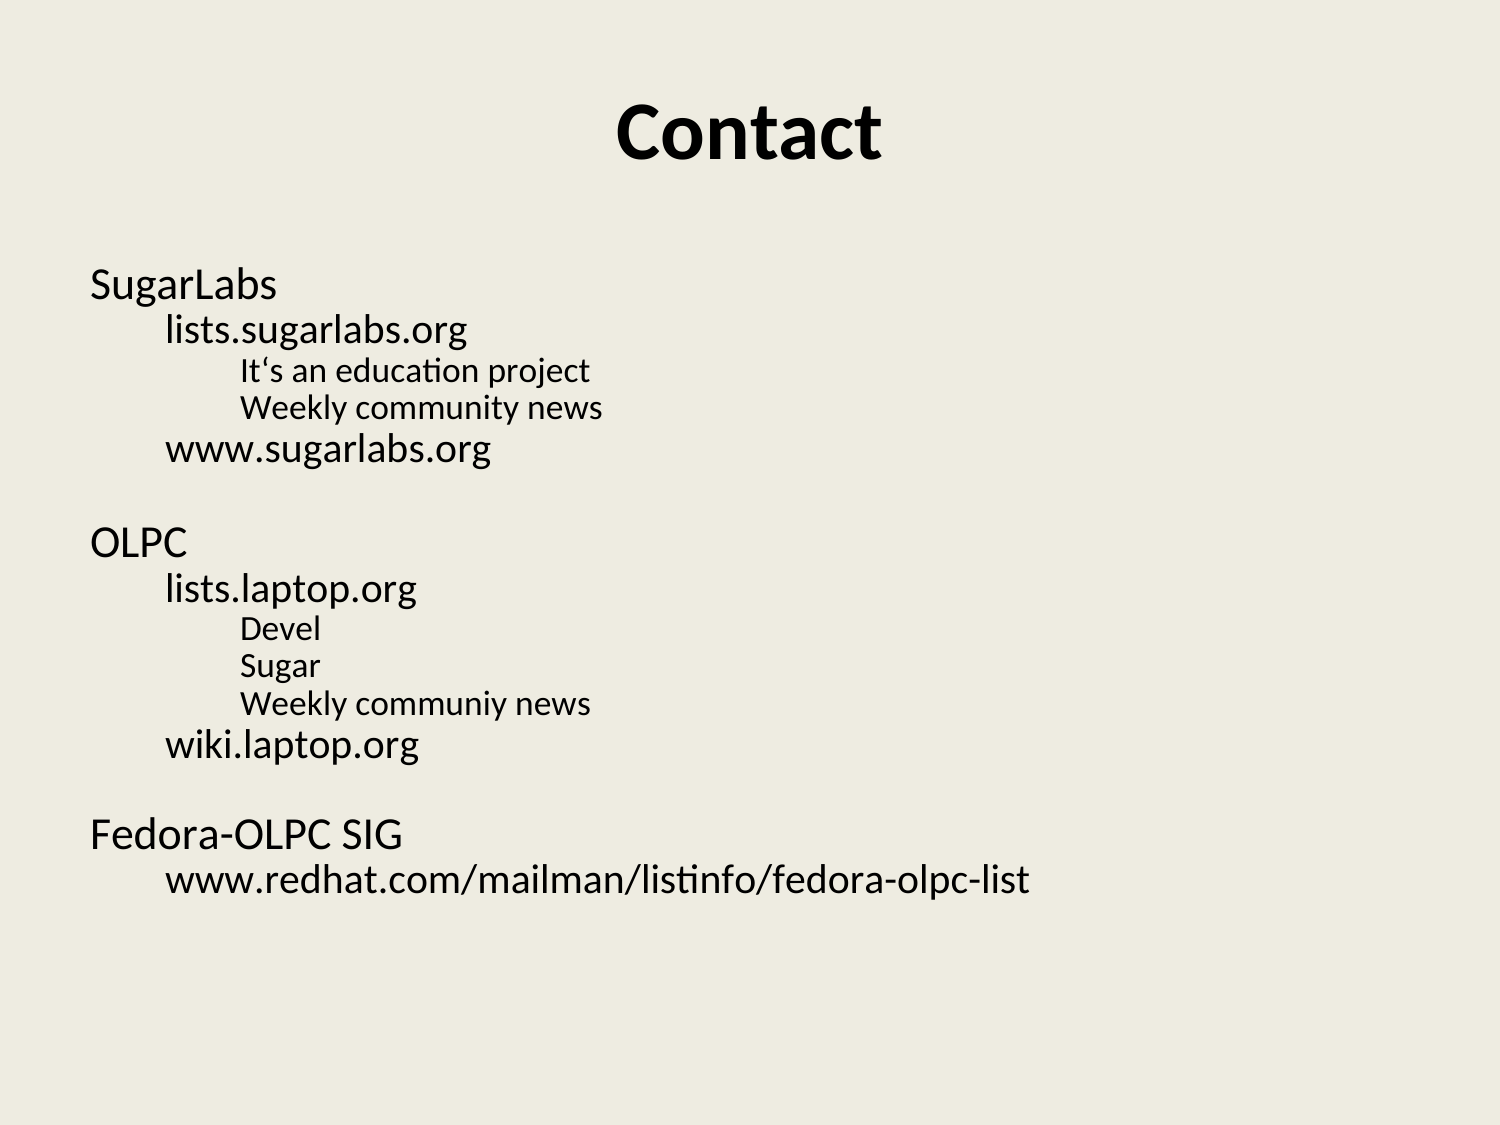

# Contact
SugarLabs
lists.sugarlabs.org
It‘s an education project
Weekly community news
www.sugarlabs.org
OLPC
lists.laptop.org
Devel
Sugar
Weekly communiy news
wiki.laptop.org
Fedora-OLPC SIG
www.redhat.com/mailman/listinfo/fedora-olpc-list